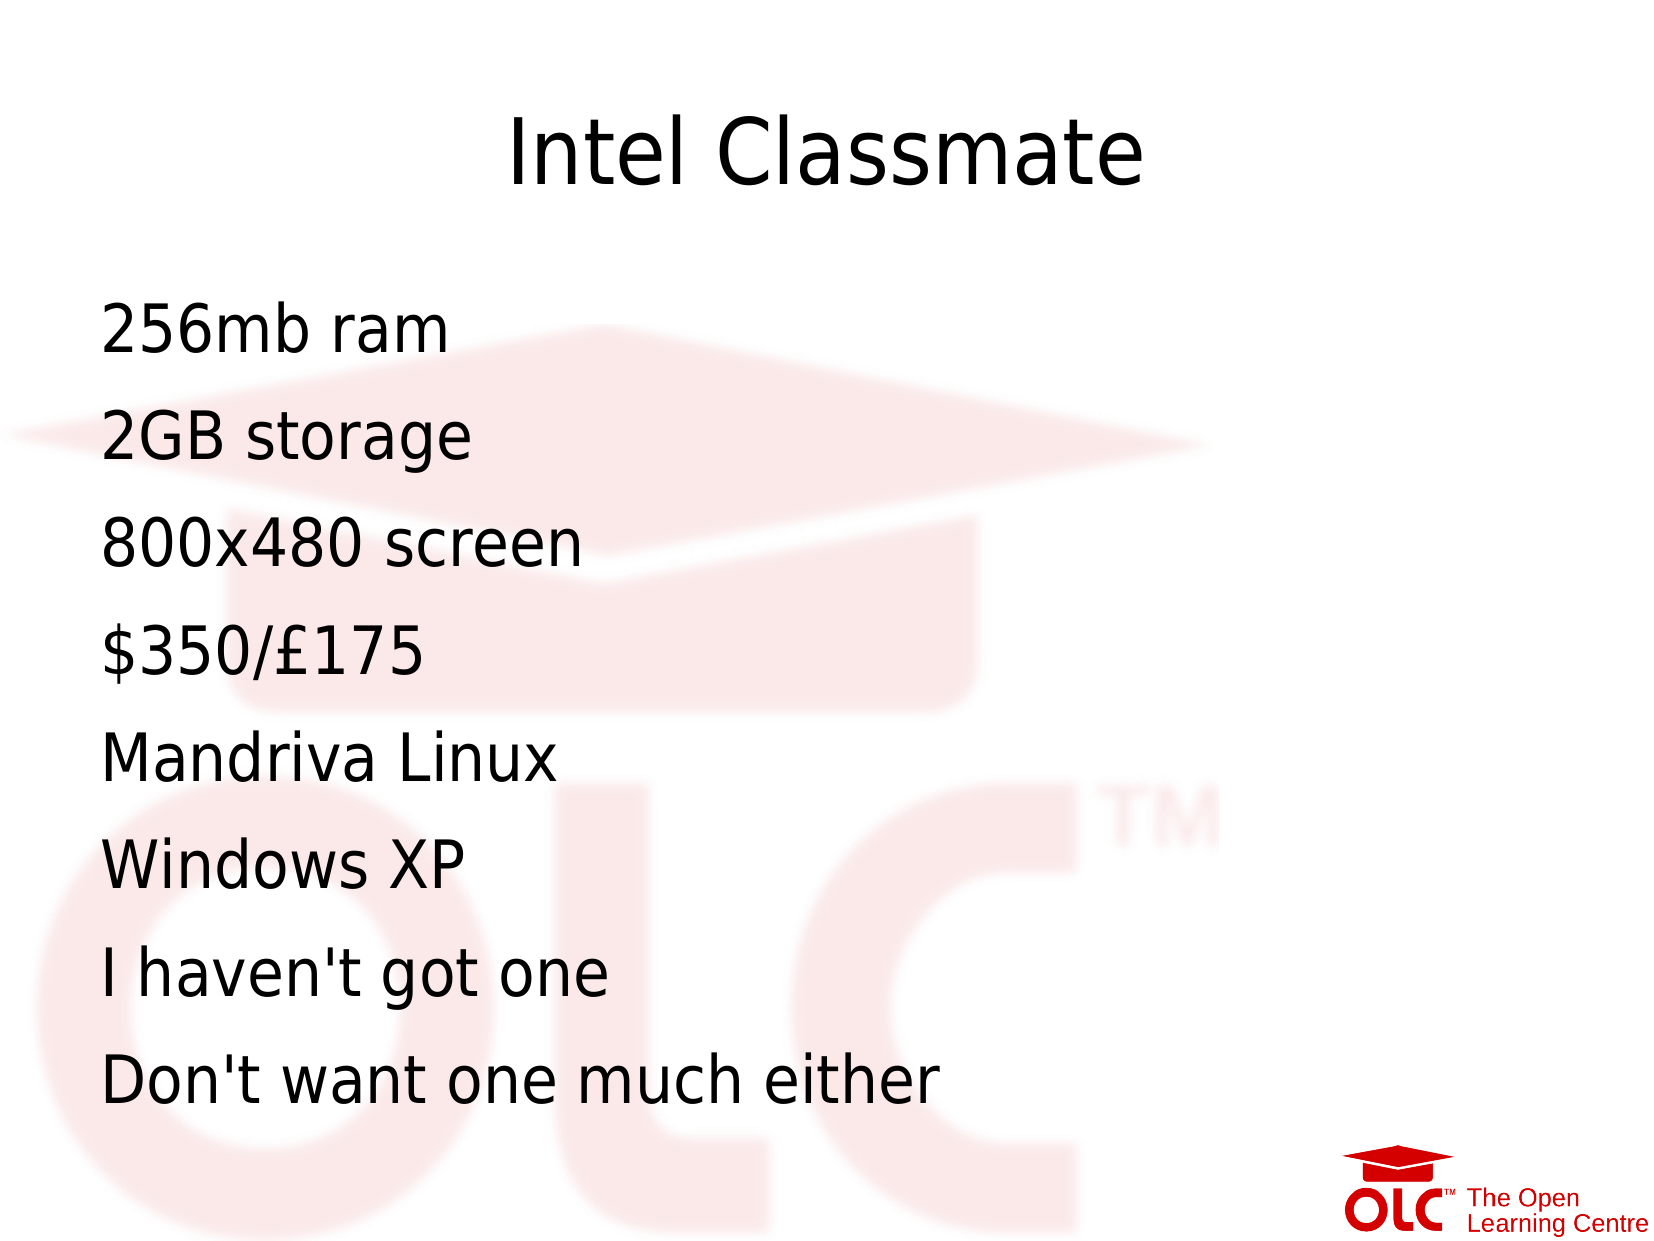

# Intel Classmate
256mb ram
2GB storage
800x480 screen
$350/£175
Mandriva Linux
Windows XP
I haven't got one
Don't want one much either